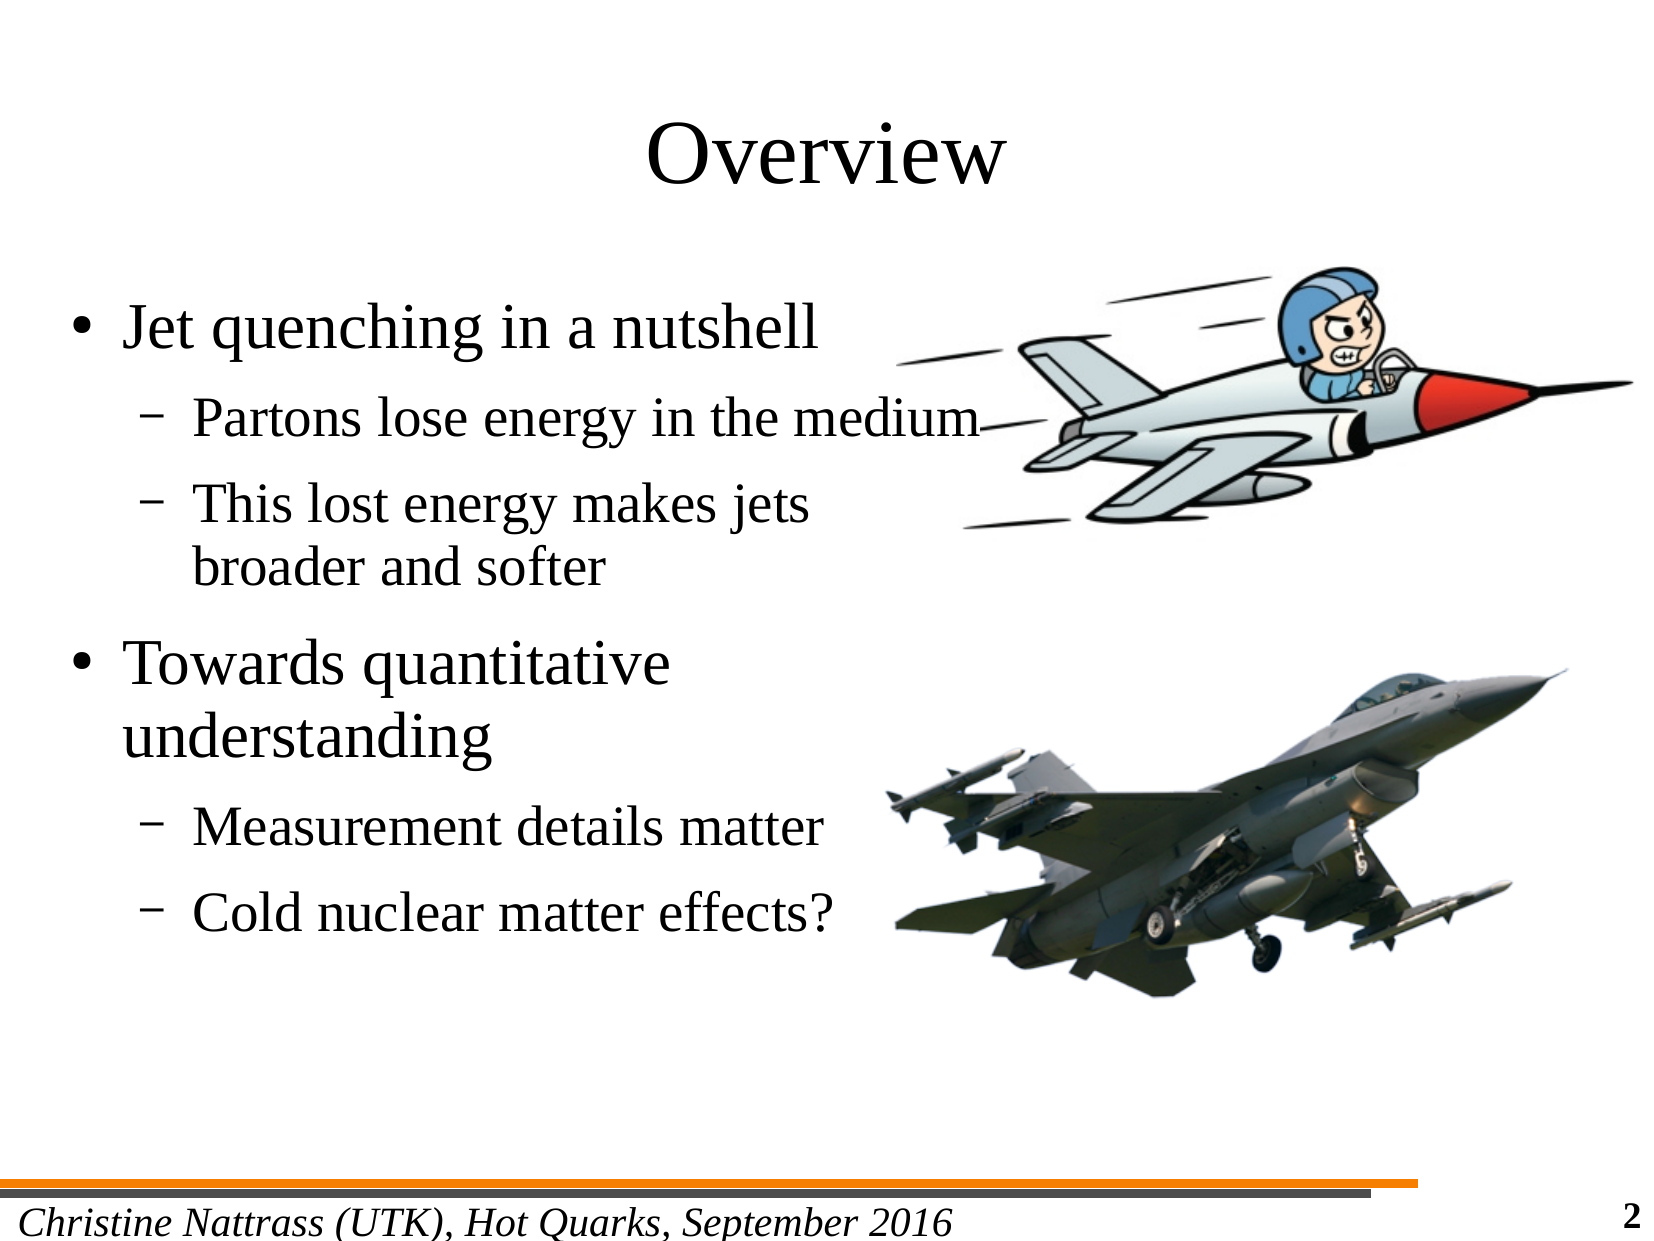

# Overview
Jet quenching in a nutshell
Partons lose energy in the medium
This lost energy makes jets broader and softer
Towards quantitative understanding
Measurement details matter
Cold nuclear matter effects?